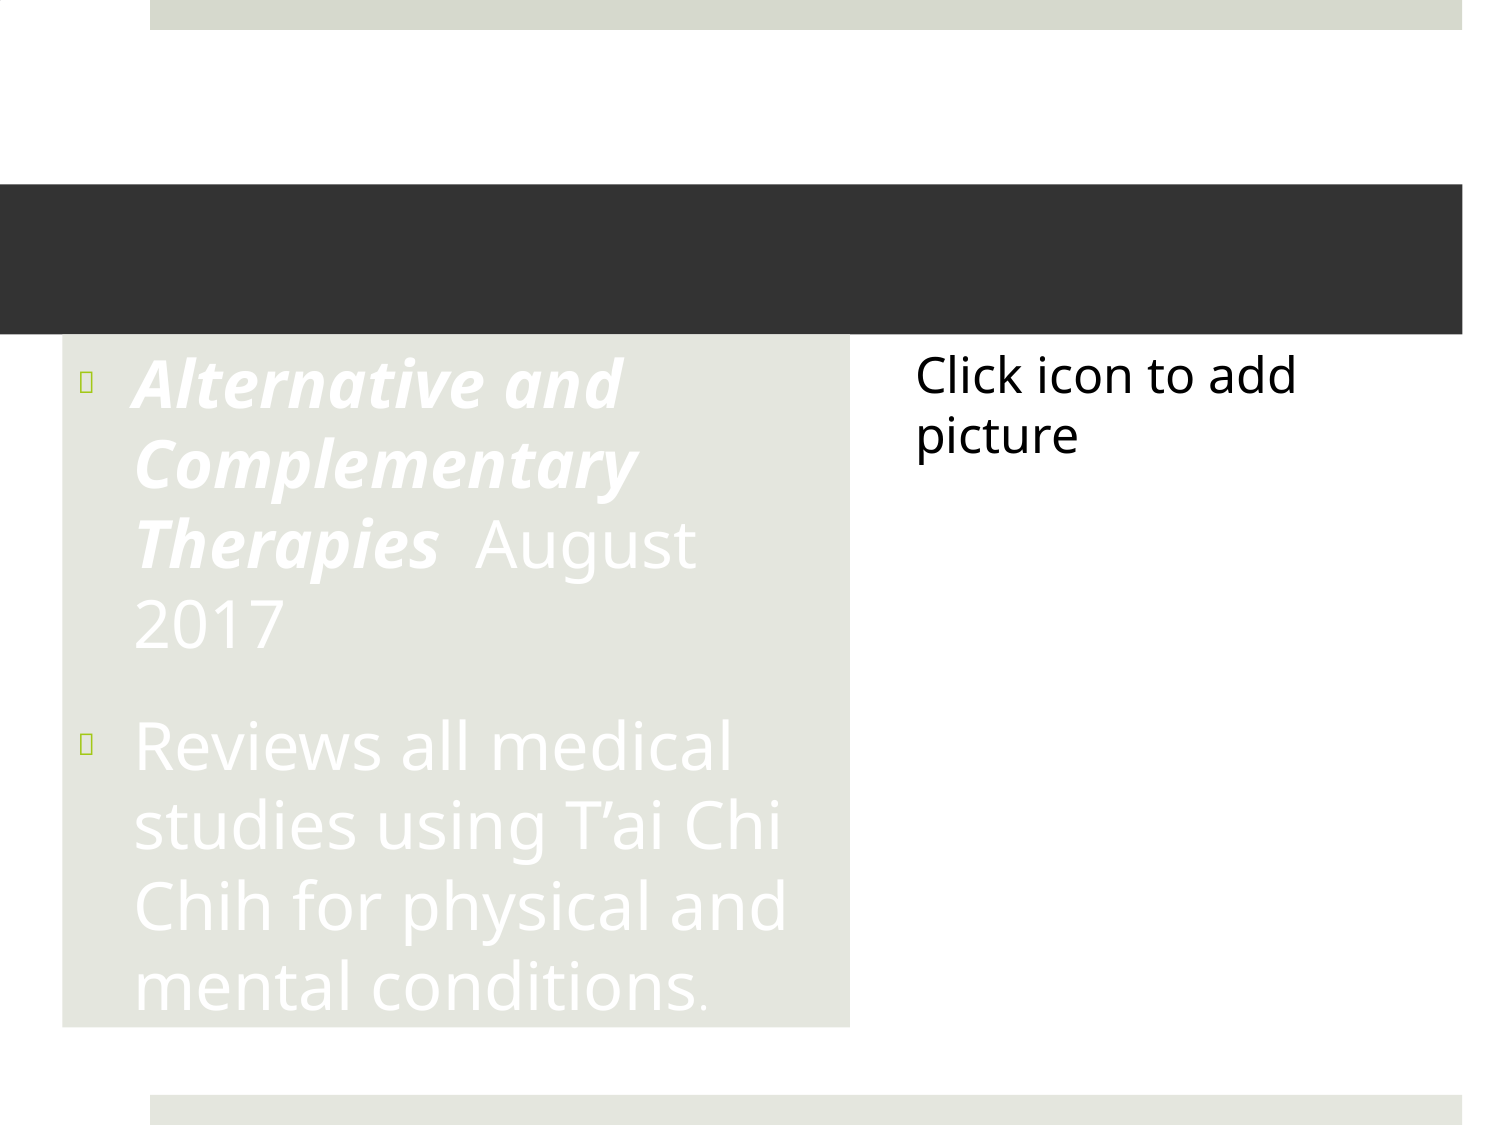

#
Alternative and Complementary Therapies August 2017
Reviews all medical studies using T’ai Chi Chih for physical and mental conditions.